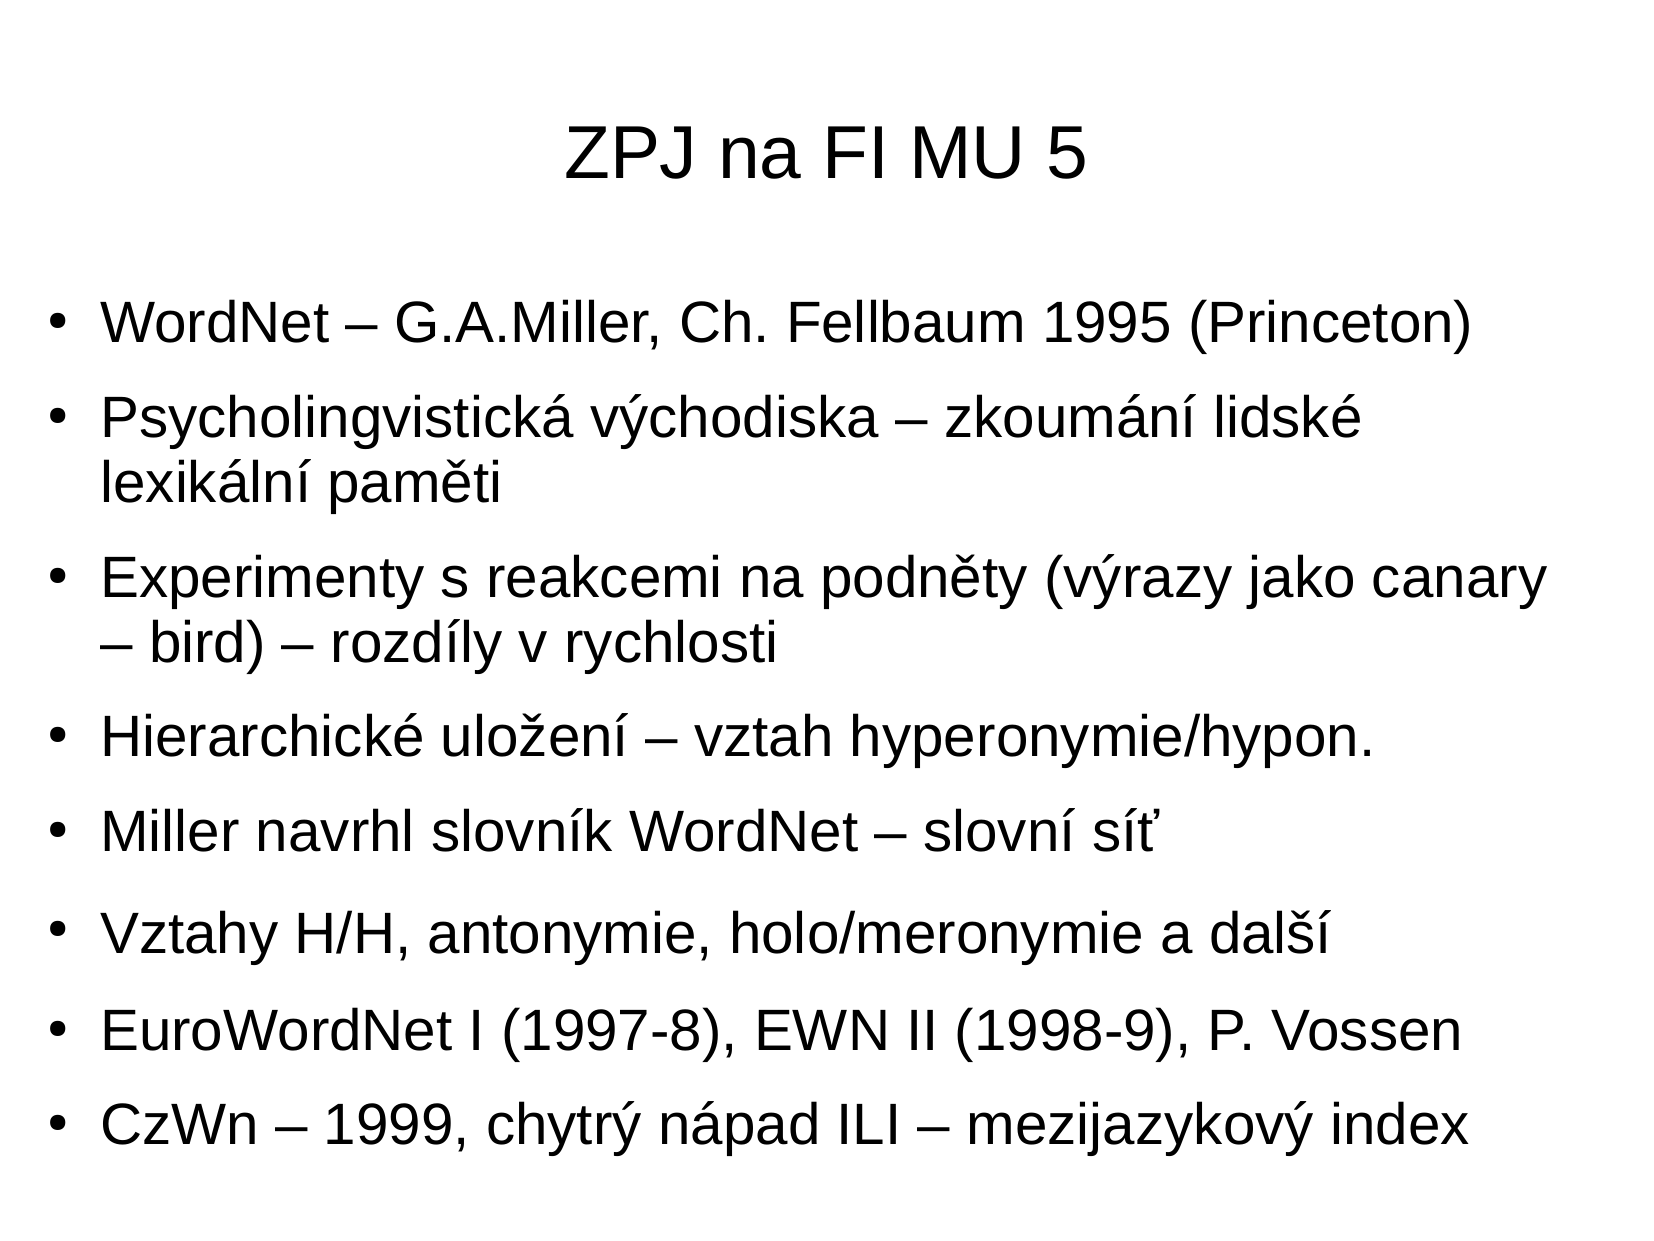

# ZPJ na FI MU 5
WordNet – G.A.Miller, Ch. Fellbaum 1995 (Princeton)
Psycholingvistická východiska – zkoumání lidské lexikální paměti
Experimenty s reakcemi na podněty (výrazy jako canary – bird) – rozdíly v rychlosti
Hierarchické uložení – vztah hyperonymie/hypon.
Miller navrhl slovník WordNet – slovní síť
Vztahy H/H, antonymie, holo/meronymie a další
EuroWordNet I (1997-8), EWN II (1998-9), P. Vossen
CzWn – 1999, chytrý nápad ILI – mezijazykový index